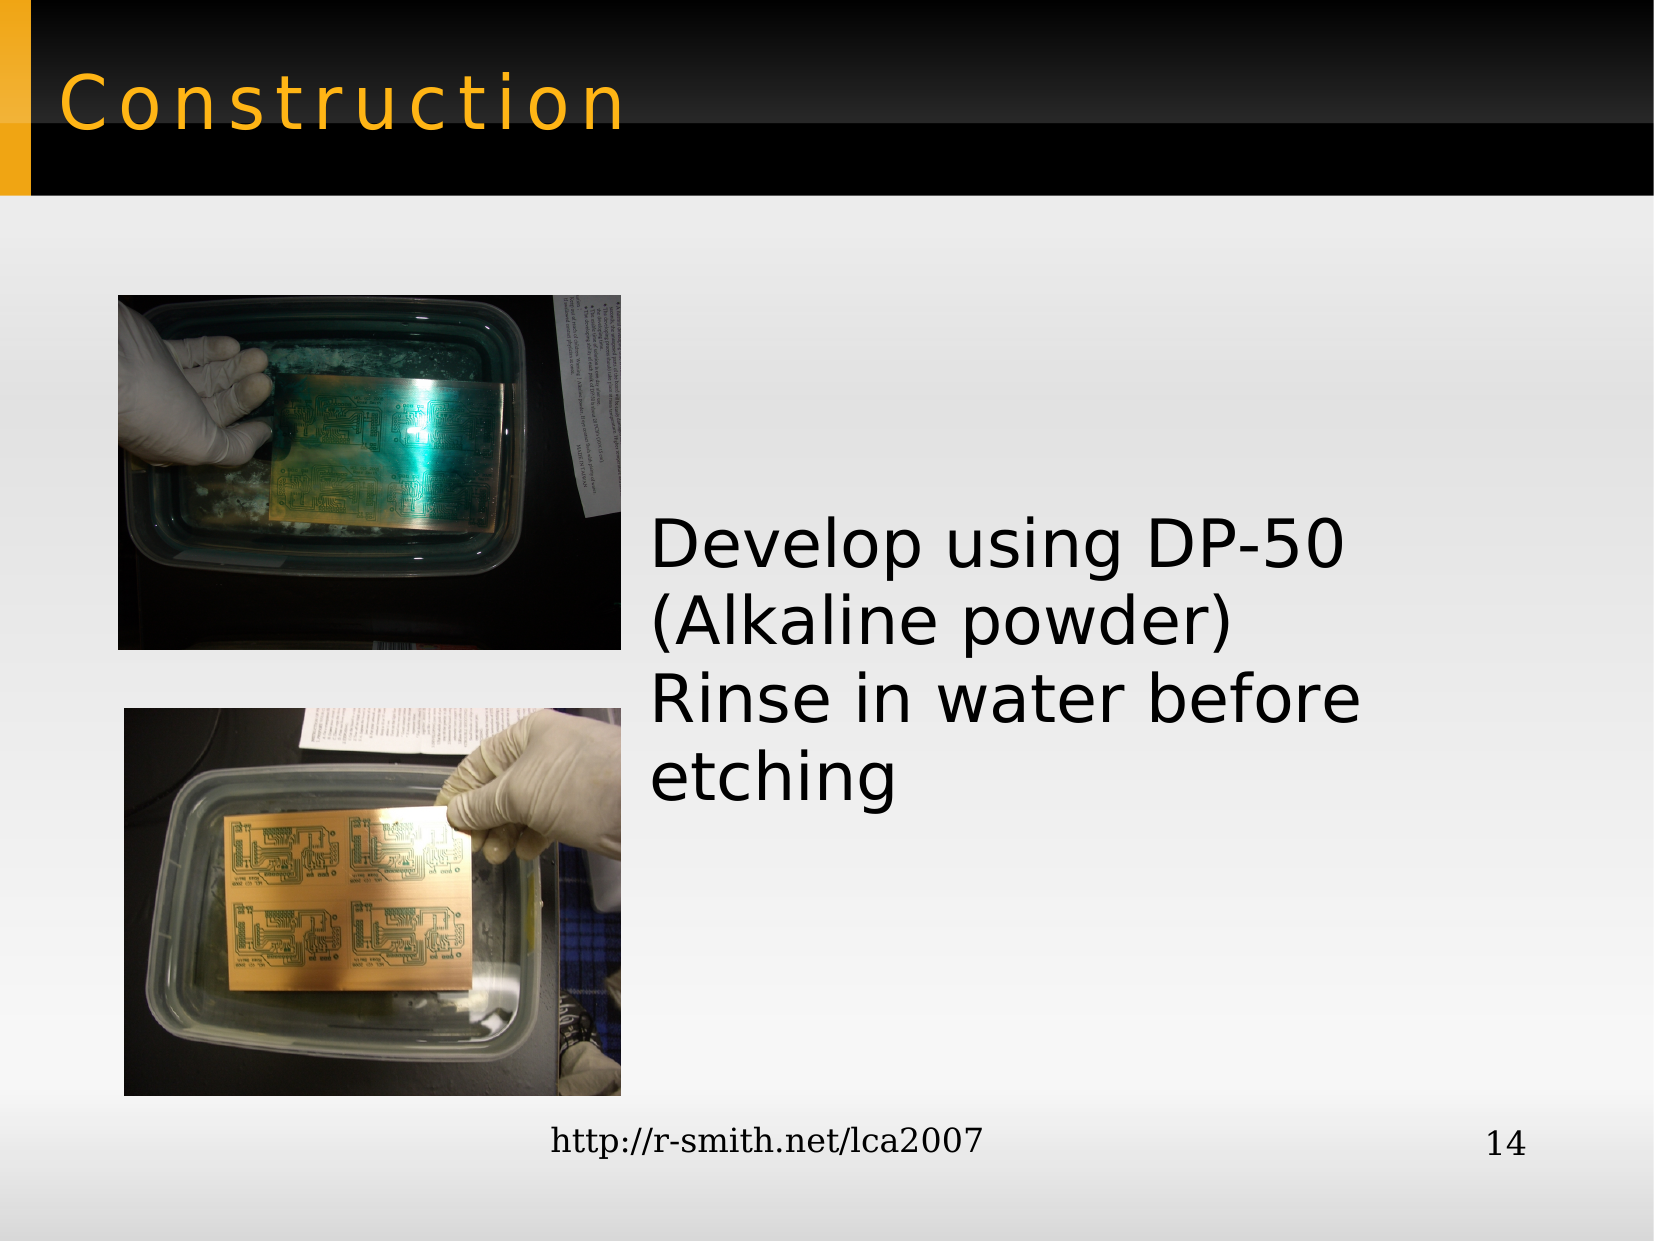

# Construction
Develop using DP-50 (Alkaline powder)
Rinse in water before etching
http://r-smith.net/lca2007
14